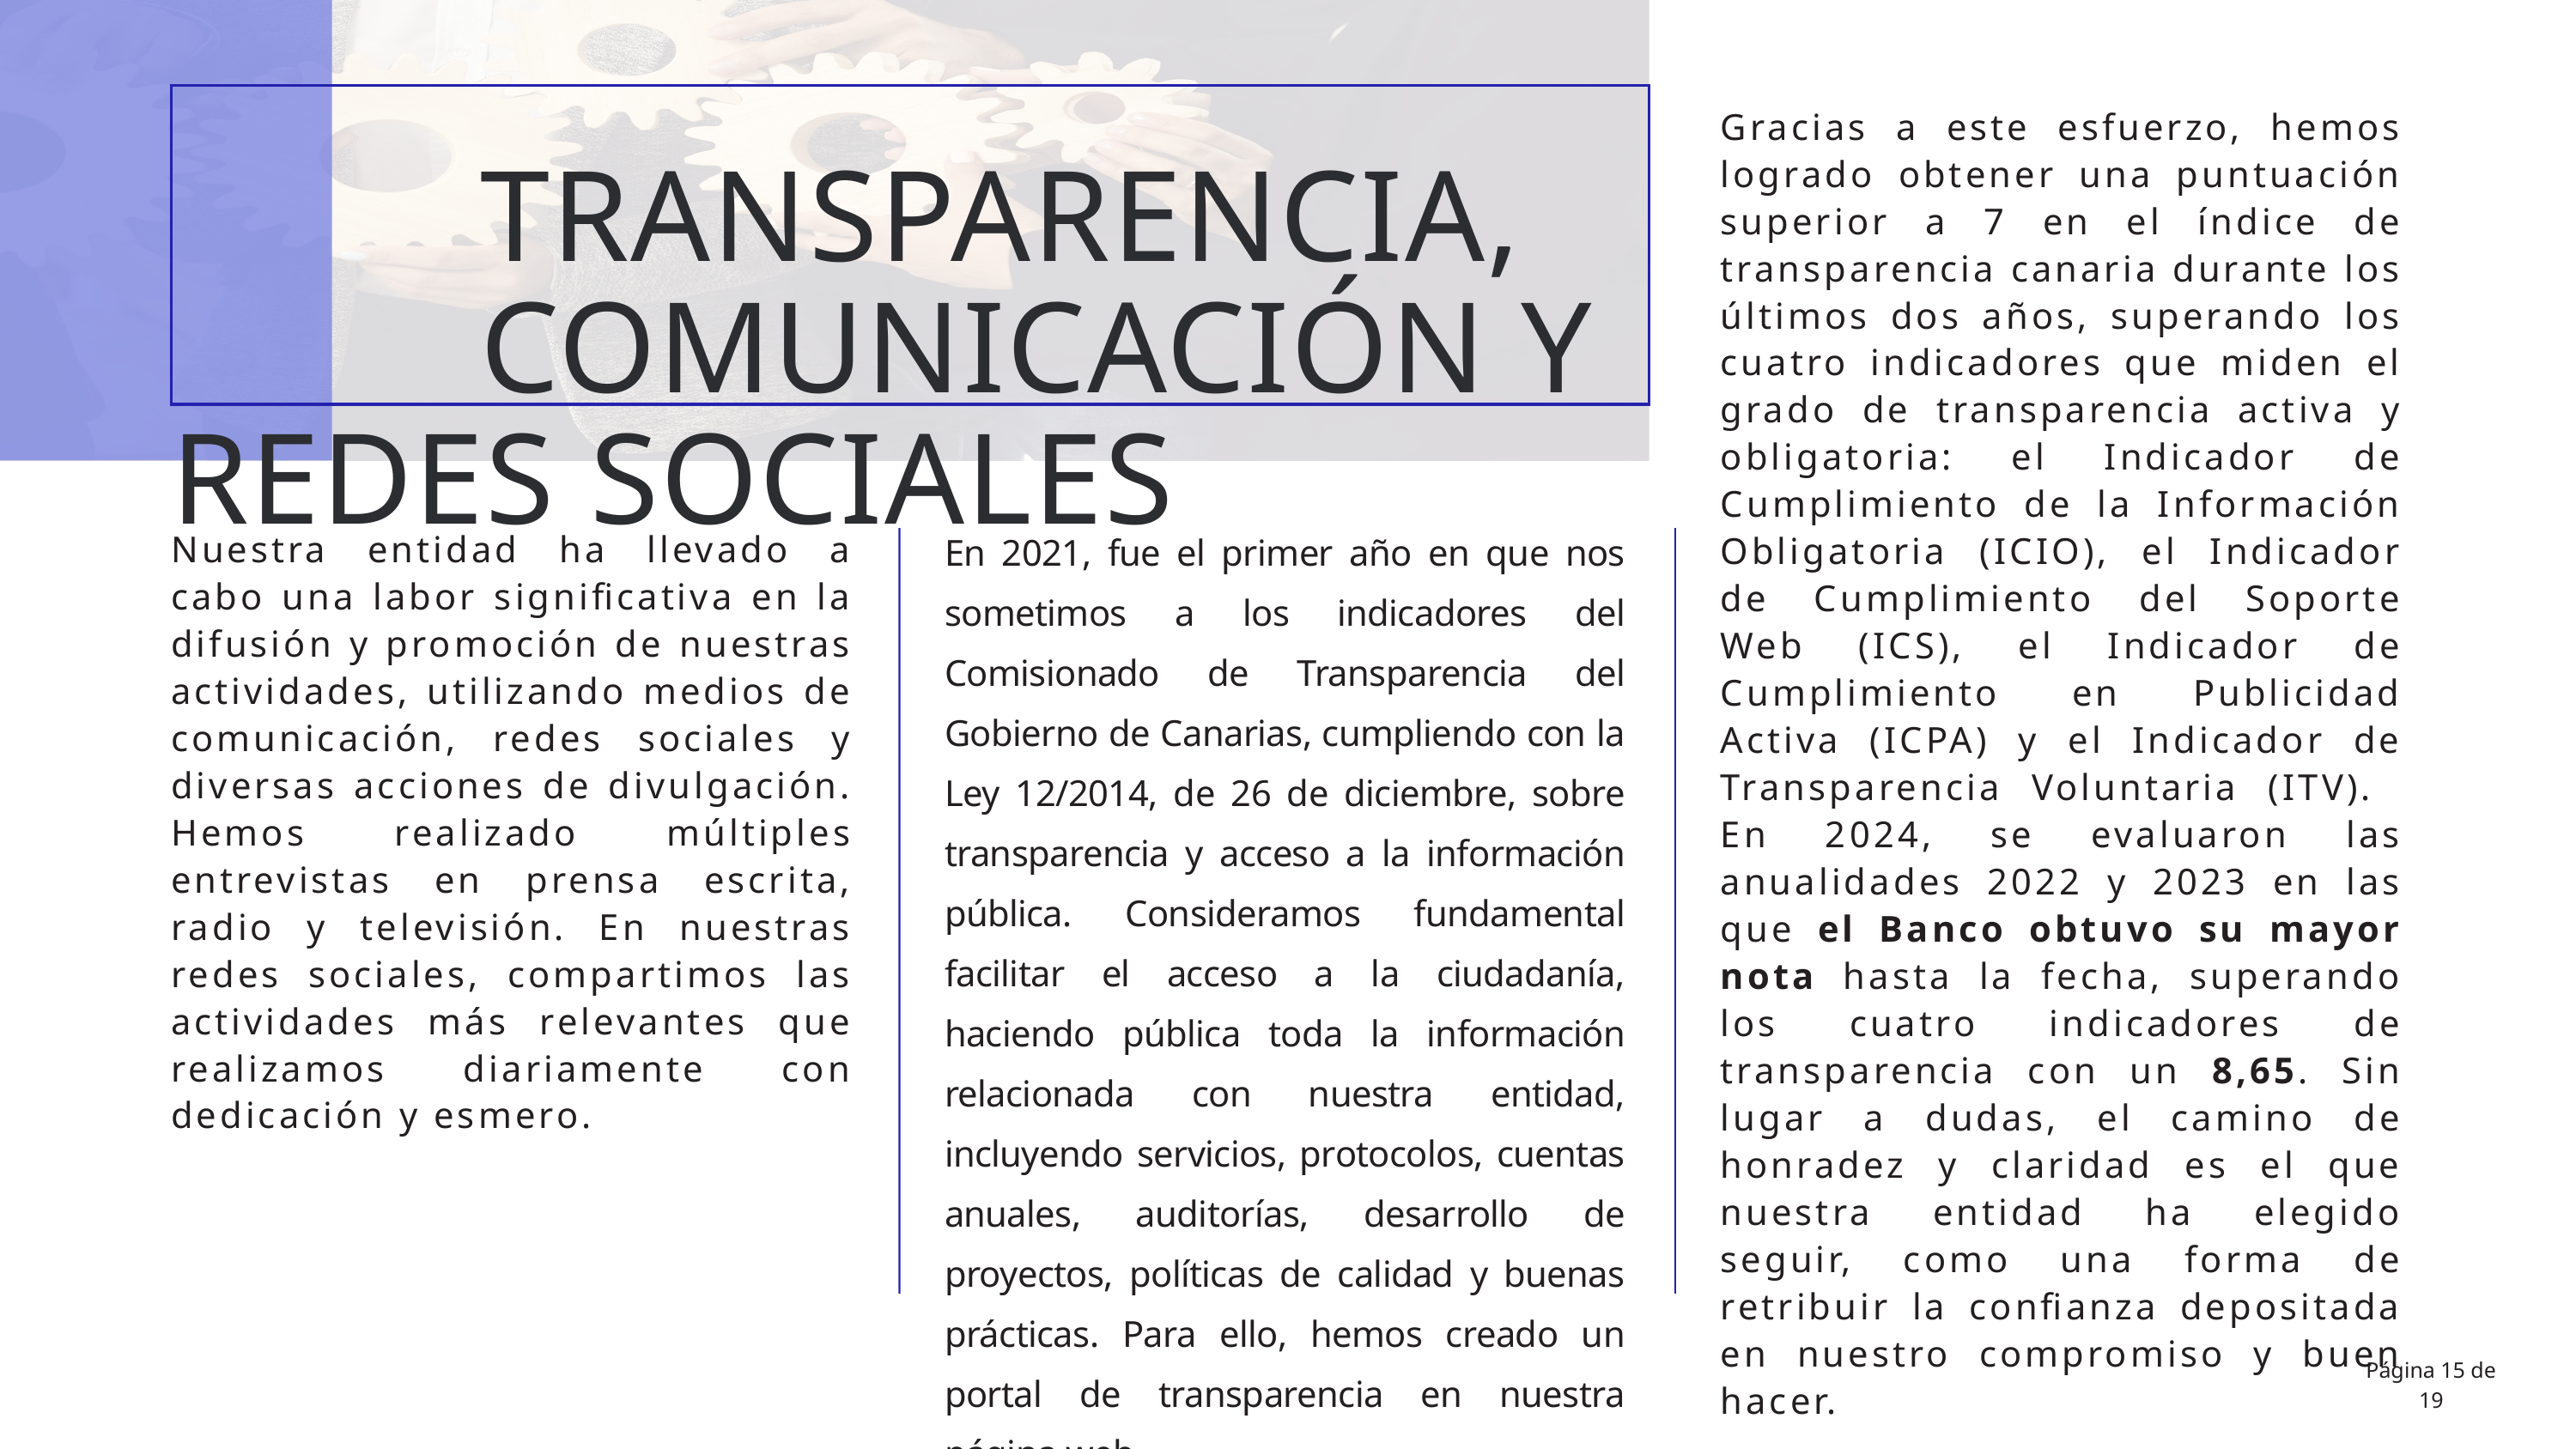

TRANSPARENCIA,
 COMUNICACIÓN Y REDES SOCIALES
Gracias a este esfuerzo, hemos logrado obtener una puntuación superior a 7 en el índice de transparencia canaria durante los últimos dos años, superando los cuatro indicadores que miden el grado de transparencia activa y obligatoria: el Indicador de Cumplimiento de la Información Obligatoria (ICIO), el Indicador de Cumplimiento del Soporte Web (ICS), el Indicador de Cumplimiento en Publicidad Activa (ICPA) y el Indicador de Transparencia Voluntaria (ITV). En 2024, se evaluaron las anualidades 2022 y 2023 en las que el Banco obtuvo su mayor nota hasta la fecha, superando los cuatro indicadores de transparencia con un 8,65. Sin lugar a dudas, el camino de honradez y claridad es el que nuestra entidad ha elegido seguir, como una forma de retribuir la confianza depositada en nuestro compromiso y buen hacer.
En 2021, fue el primer año en que nos sometimos a los indicadores del Comisionado de Transparencia del Gobierno de Canarias, cumpliendo con la Ley 12/2014, de 26 de diciembre, sobre transparencia y acceso a la información pública. Consideramos fundamental facilitar el acceso a la ciudadanía, haciendo pública toda la información relacionada con nuestra entidad, incluyendo servicios, protocolos, cuentas anuales, auditorías, desarrollo de proyectos, políticas de calidad y buenas prácticas. Para ello, hemos creado un portal de transparencia en nuestra página web.
Nuestra entidad ha llevado a cabo una labor significativa en la difusión y promoción de nuestras actividades, utilizando medios de comunicación, redes sociales y diversas acciones de divulgación. Hemos realizado múltiples entrevistas en prensa escrita, radio y televisión. En nuestras redes sociales, compartimos las actividades más relevantes que realizamos diariamente con dedicación y esmero.
Página 15 de 19